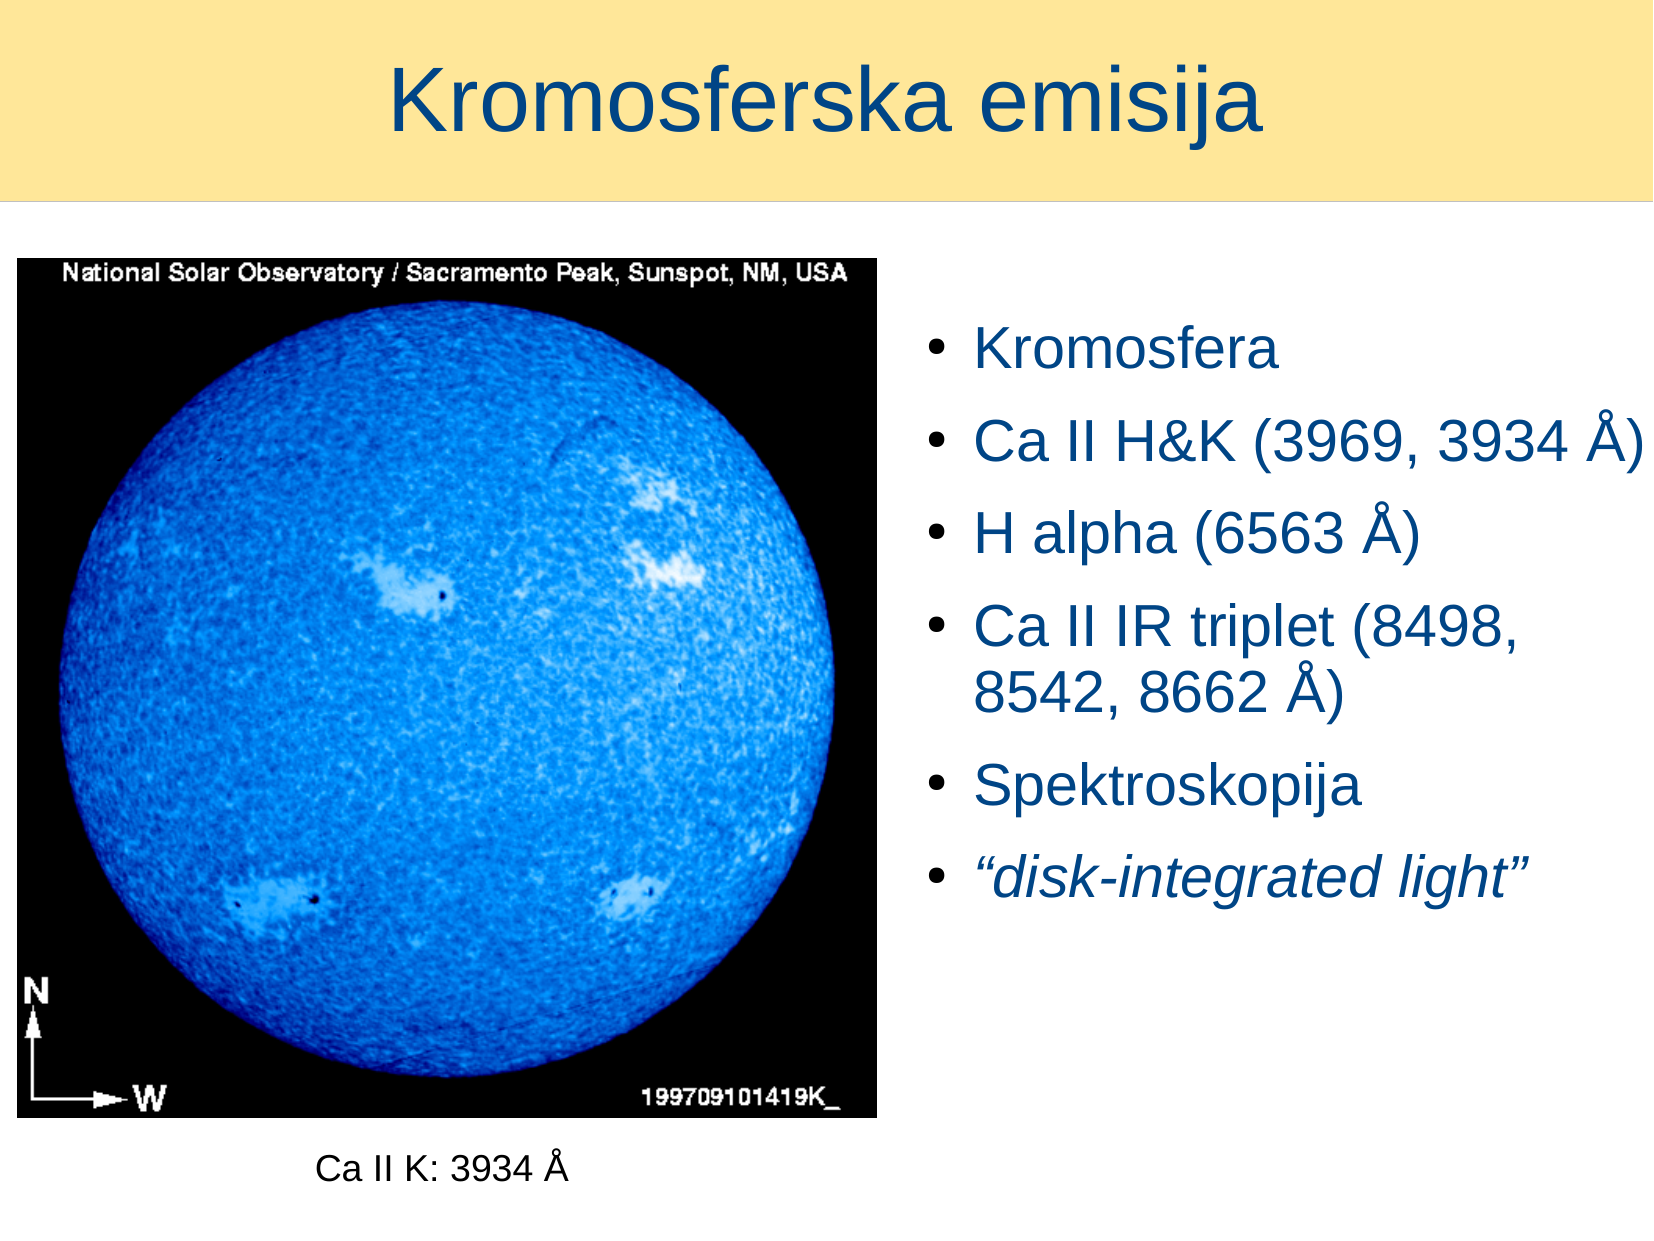

# Kromosferska emisija
Kromosfera
Ca II H&K (3969, 3934 Å)
H alpha (6563 Å)
Ca II IR triplet (8498, 8542, 8662 Å)
Spektroskopija
“disk-integrated light”
Ca II K: 3934 Å